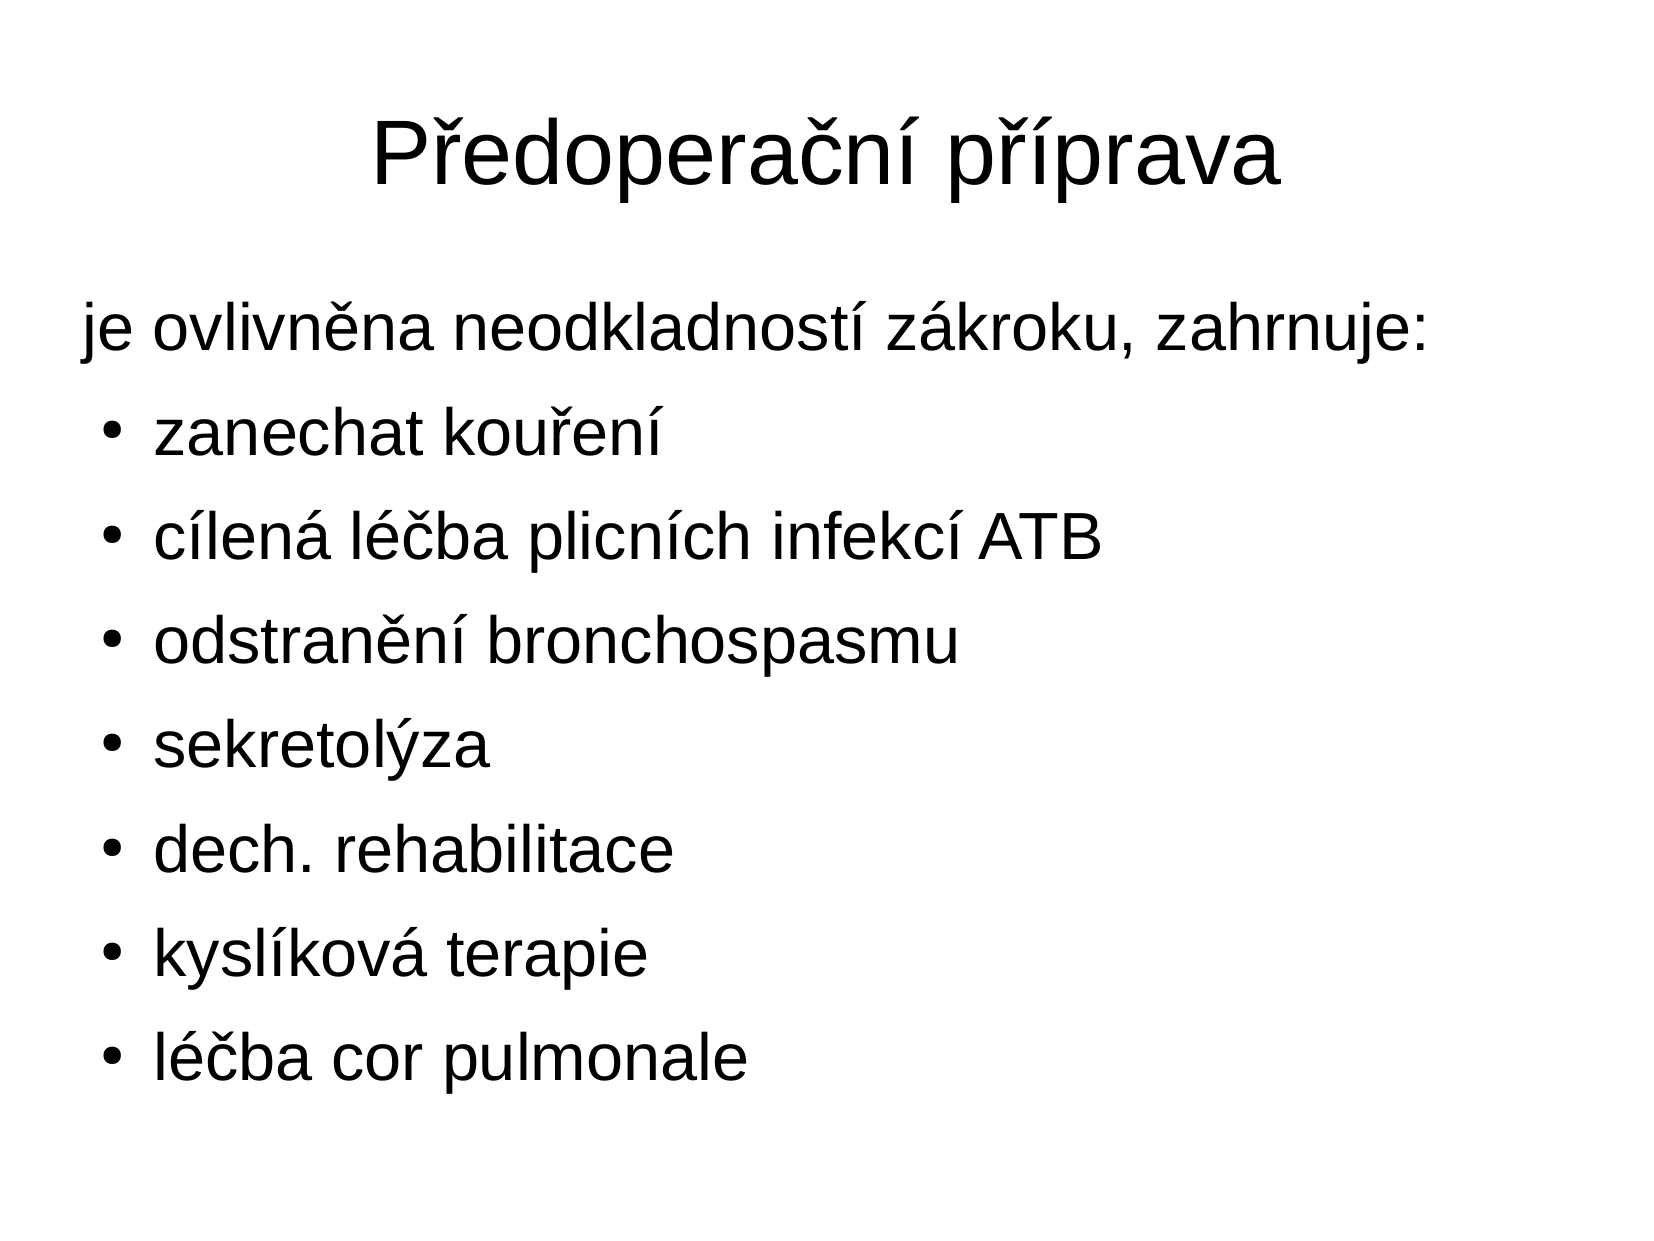

# Předoperační příprava
je ovlivněna neodkladností zákroku, zahrnuje:
zanechat kouření
cílená léčba plicních infekcí ATB
odstranění bronchospasmu
sekretolýza
dech. rehabilitace
kyslíková terapie
léčba cor pulmonale